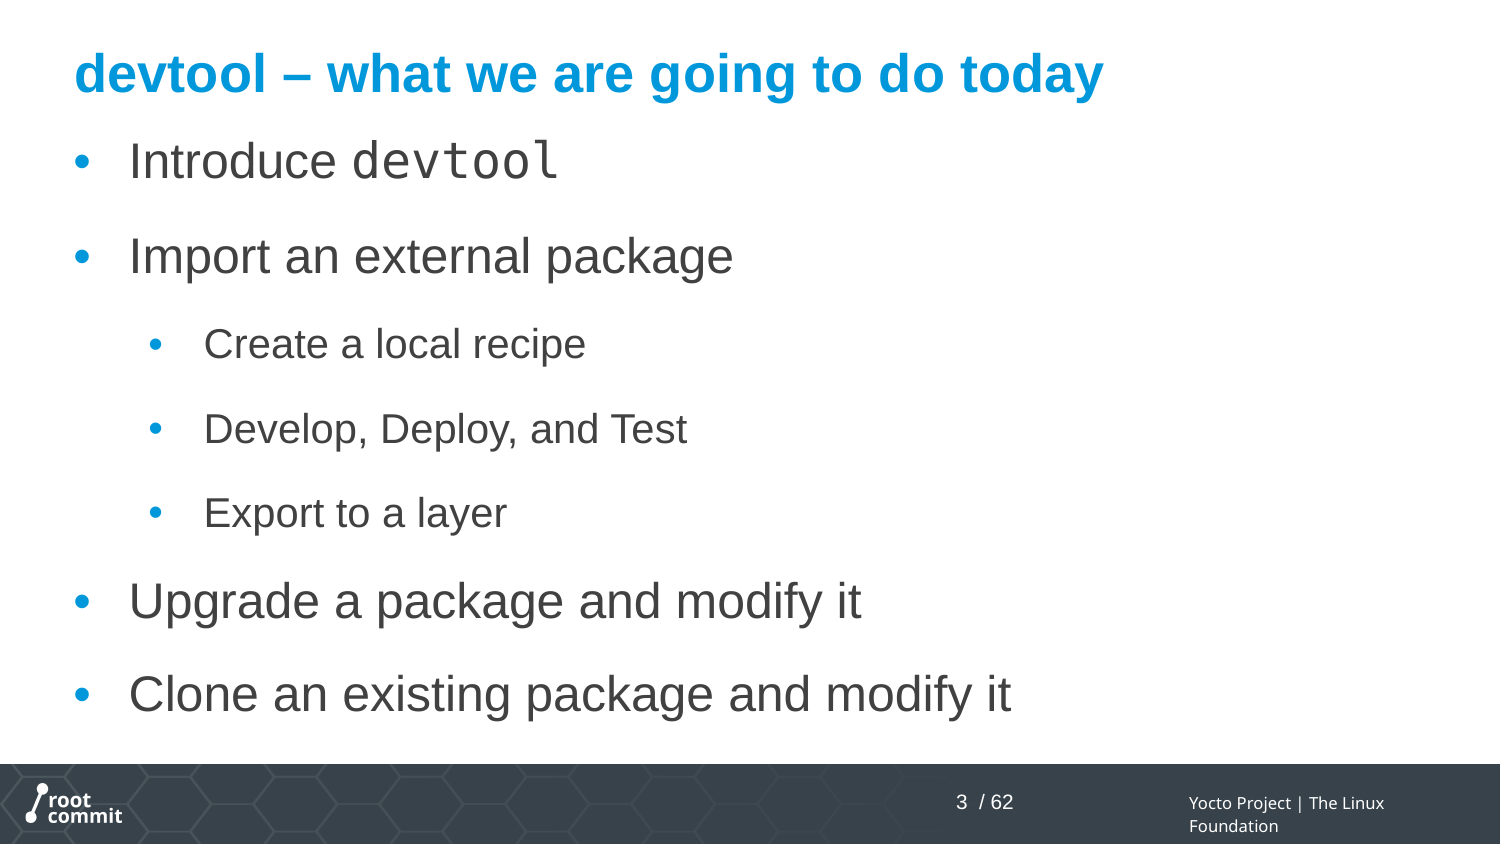

devtool – what we are going to do today
Introduce devtool
Import an external package
Create a local recipe
Develop, Deploy, and Test
Export to a layer
Upgrade a package and modify it
Clone an existing package and modify it